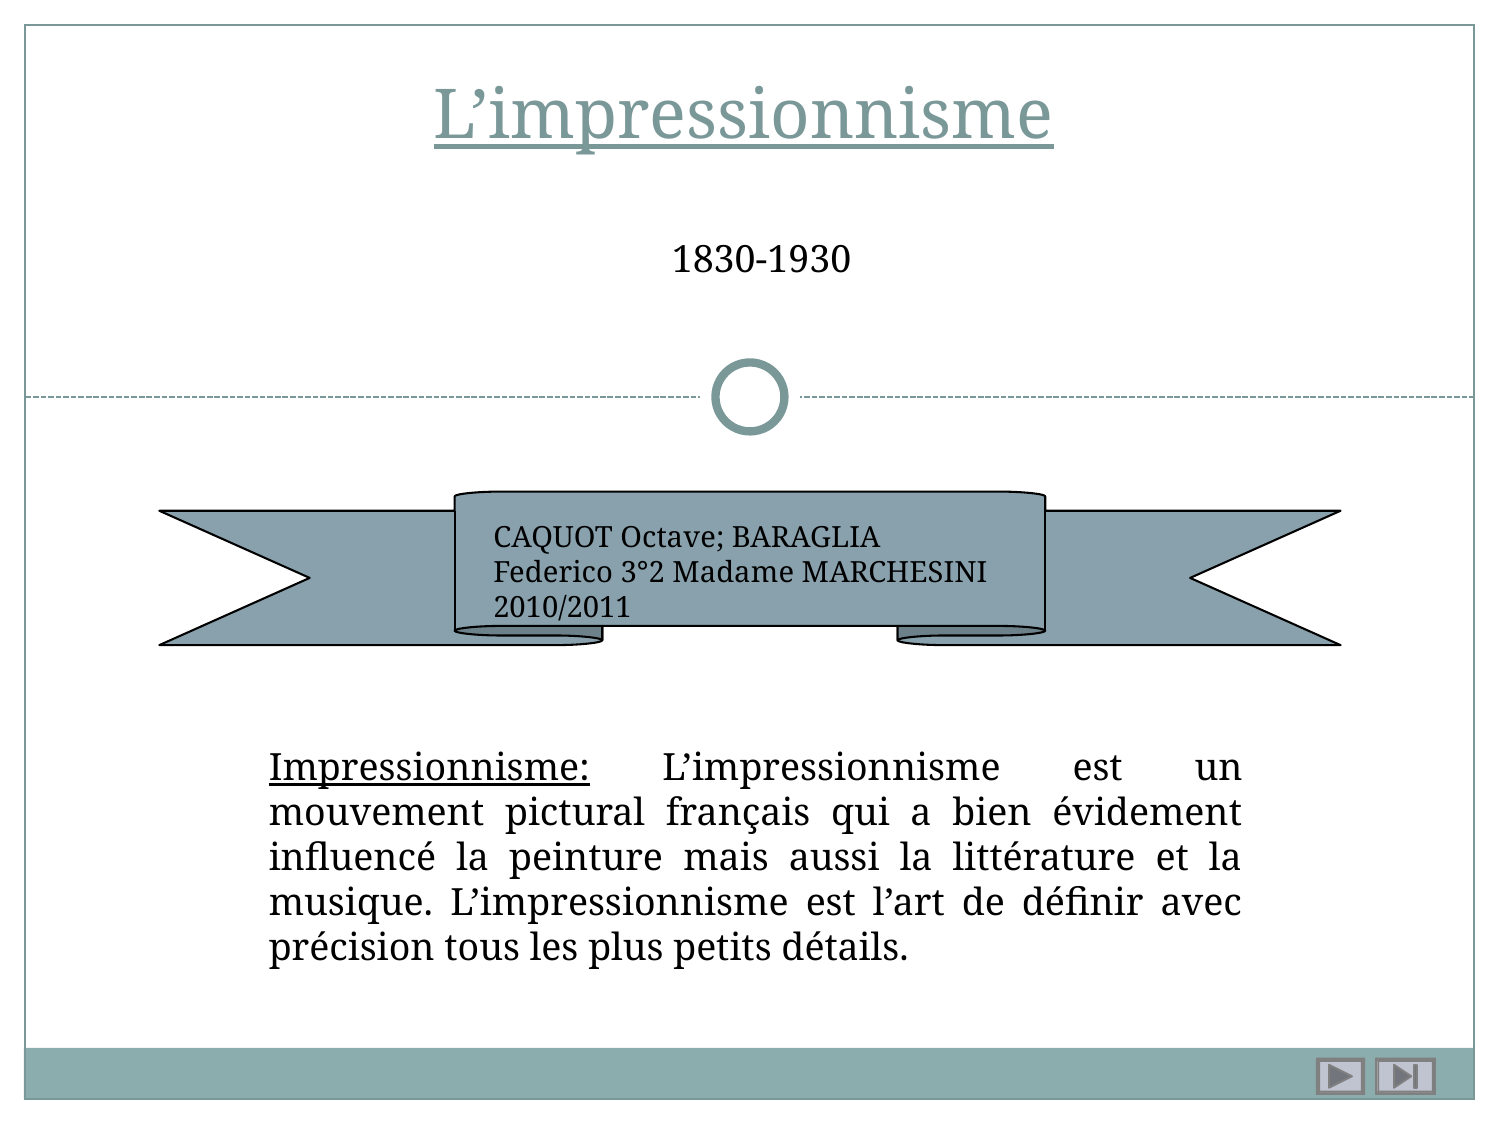

# L’impressionnisme
1830-1930
CAQUOT Octave; BARAGLIA Federico 3°2 Madame MARCHESINI 2010/2011
Impressionnisme: L’impressionnisme est un mouvement pictural français qui a bien évidement influencé la peinture mais aussi la littérature et la musique. L’impressionnisme est l’art de définir avec précision tous les plus petits détails.